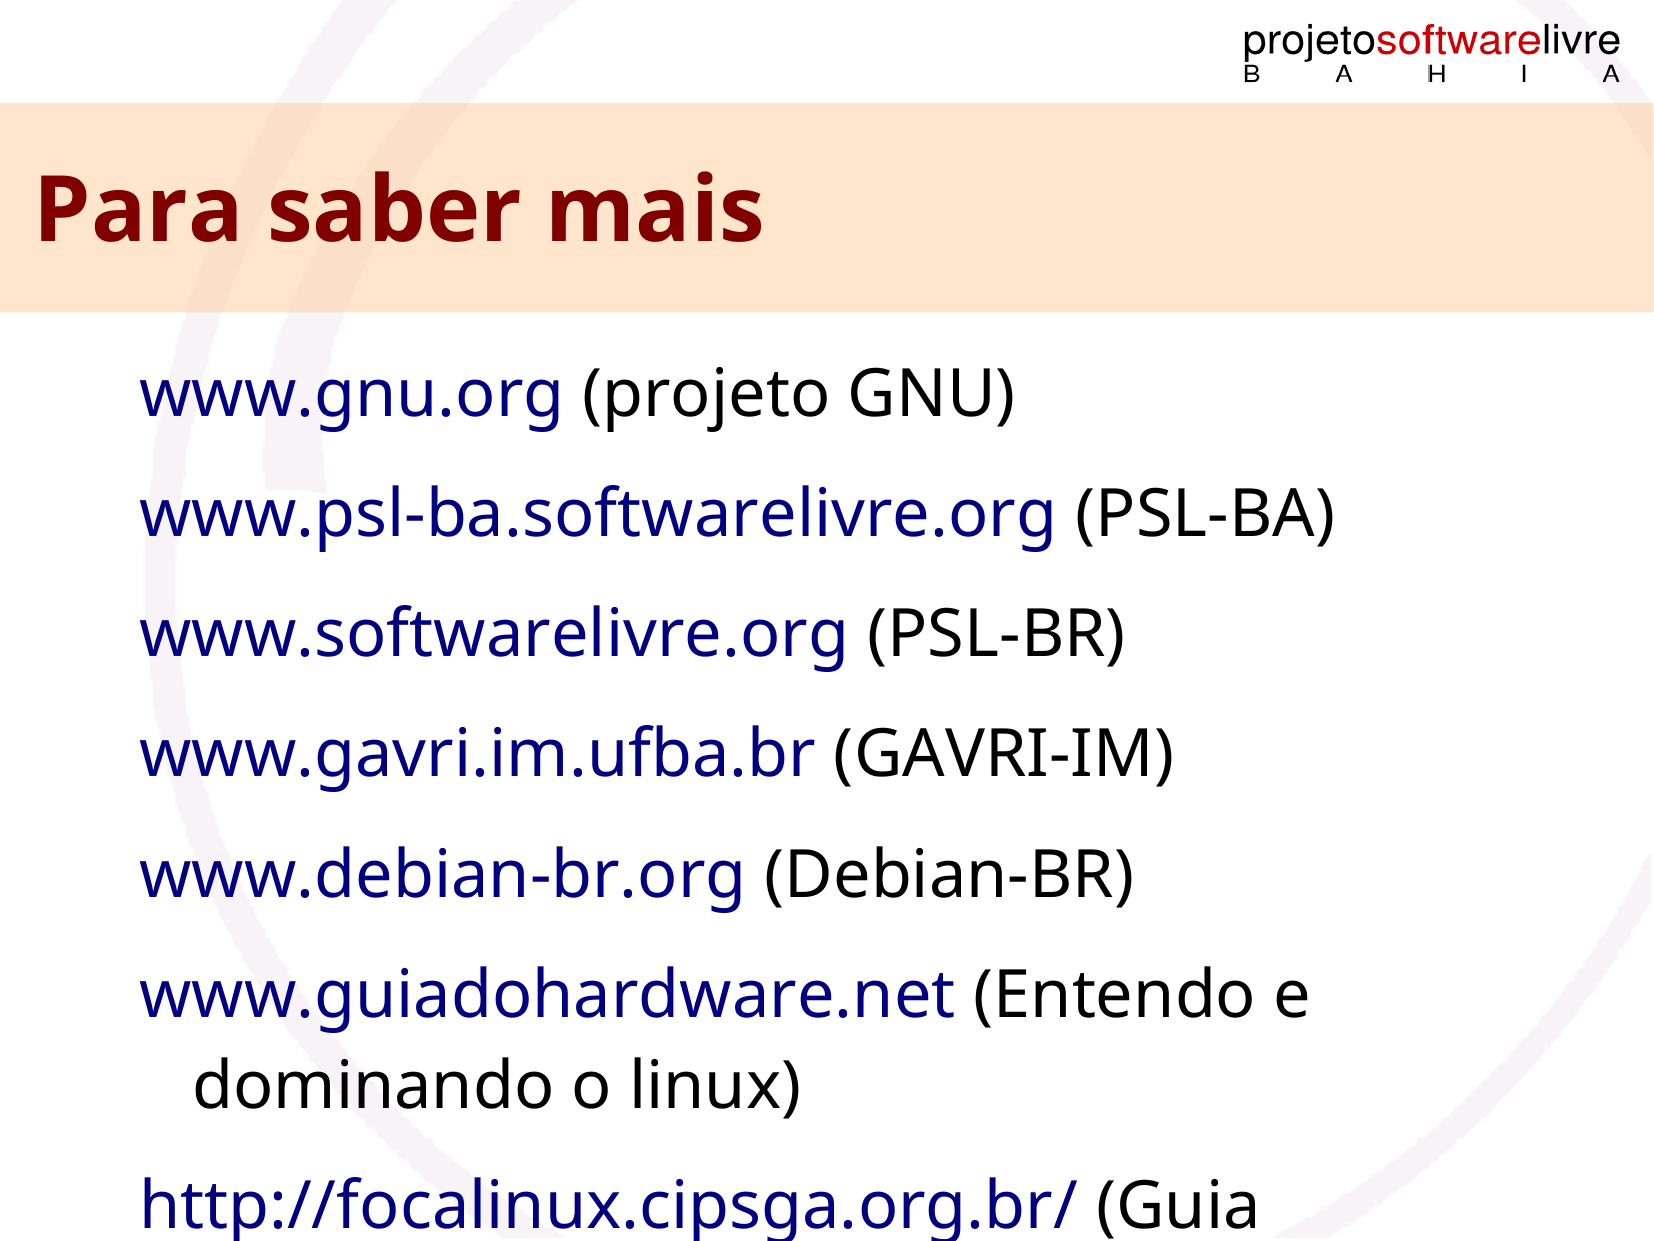

# Para saber mais
www.gnu.org (projeto GNU)
www.psl-ba.softwarelivre.org (PSL-BA)
www.softwarelivre.org (PSL-BR)
www.gavri.im.ufba.br (GAVRI-IM)
www.debian-br.org (Debian-BR)
www.guiadohardware.net (Entendo e dominando o linux)
http://focalinux.cipsga.org.br/ (Guia Foca/Linux)